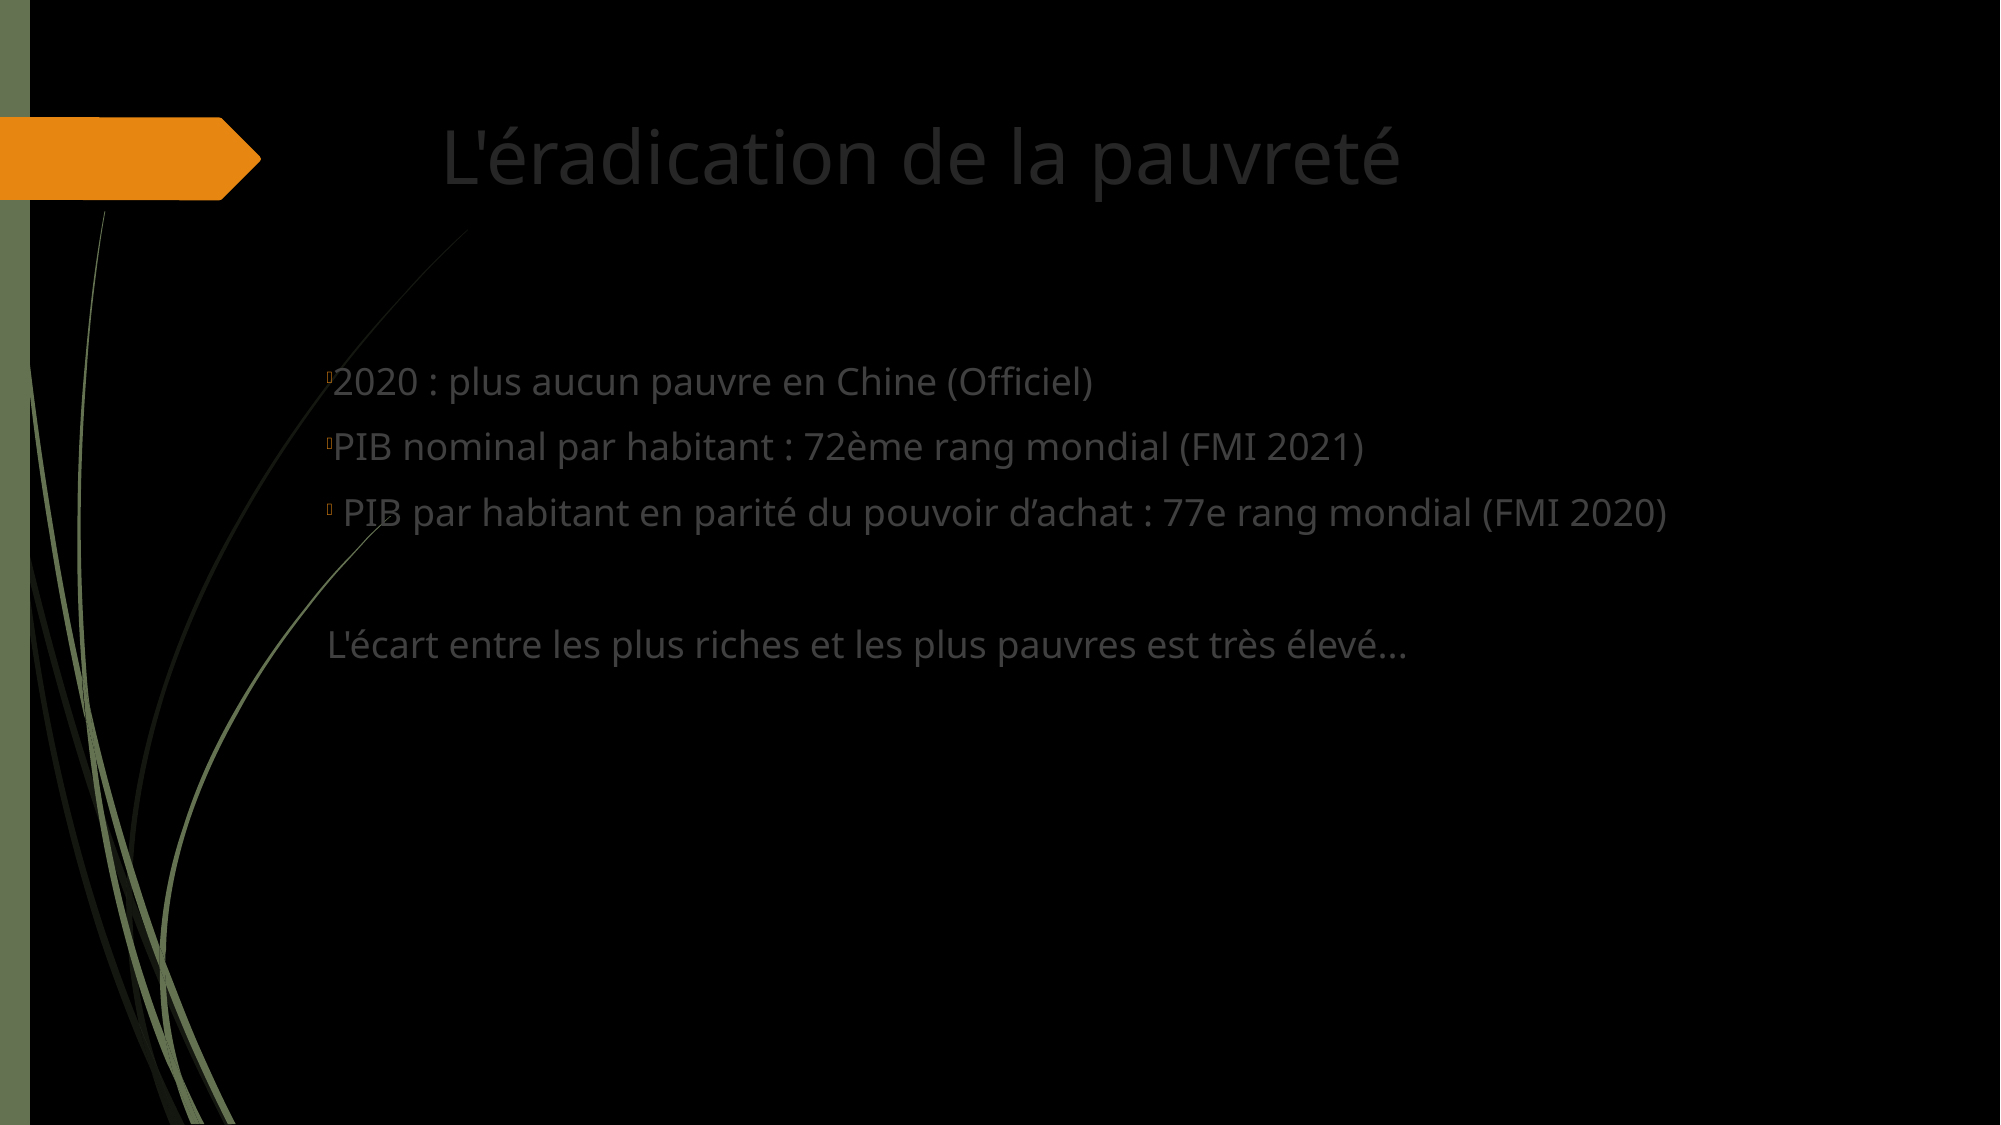

# L'éradication de la pauvreté
2020 : plus aucun pauvre en Chine (Officiel)
PIB nominal par habitant : 72ème rang mondial (FMI 2021)
 PIB par habitant en parité du pouvoir d’achat : 77e rang mondial (FMI 2020)
L'écart entre les plus riches et les plus pauvres est très élevé...